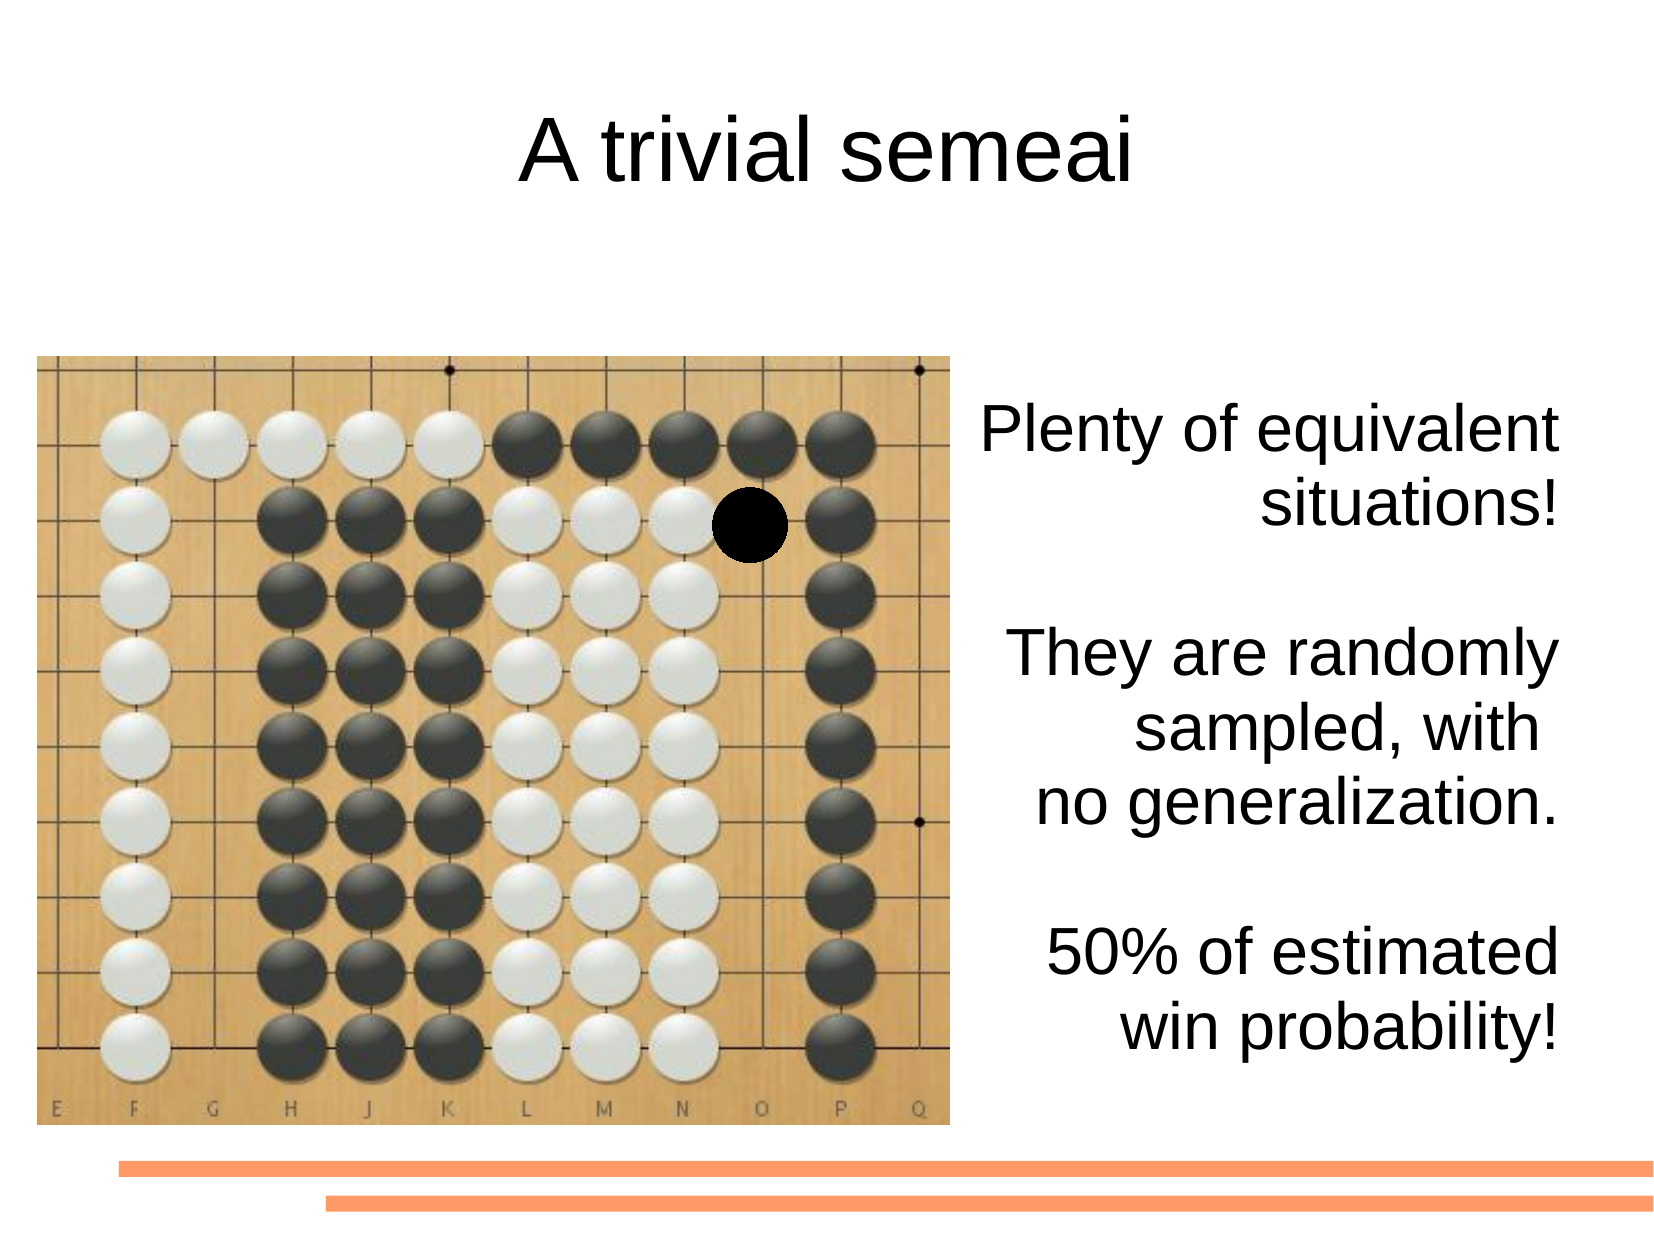

# A trivial semeai
Plenty of equivalent
situations!
They are randomly
sampled, with
no generalization.
50% of estimated
win probability!